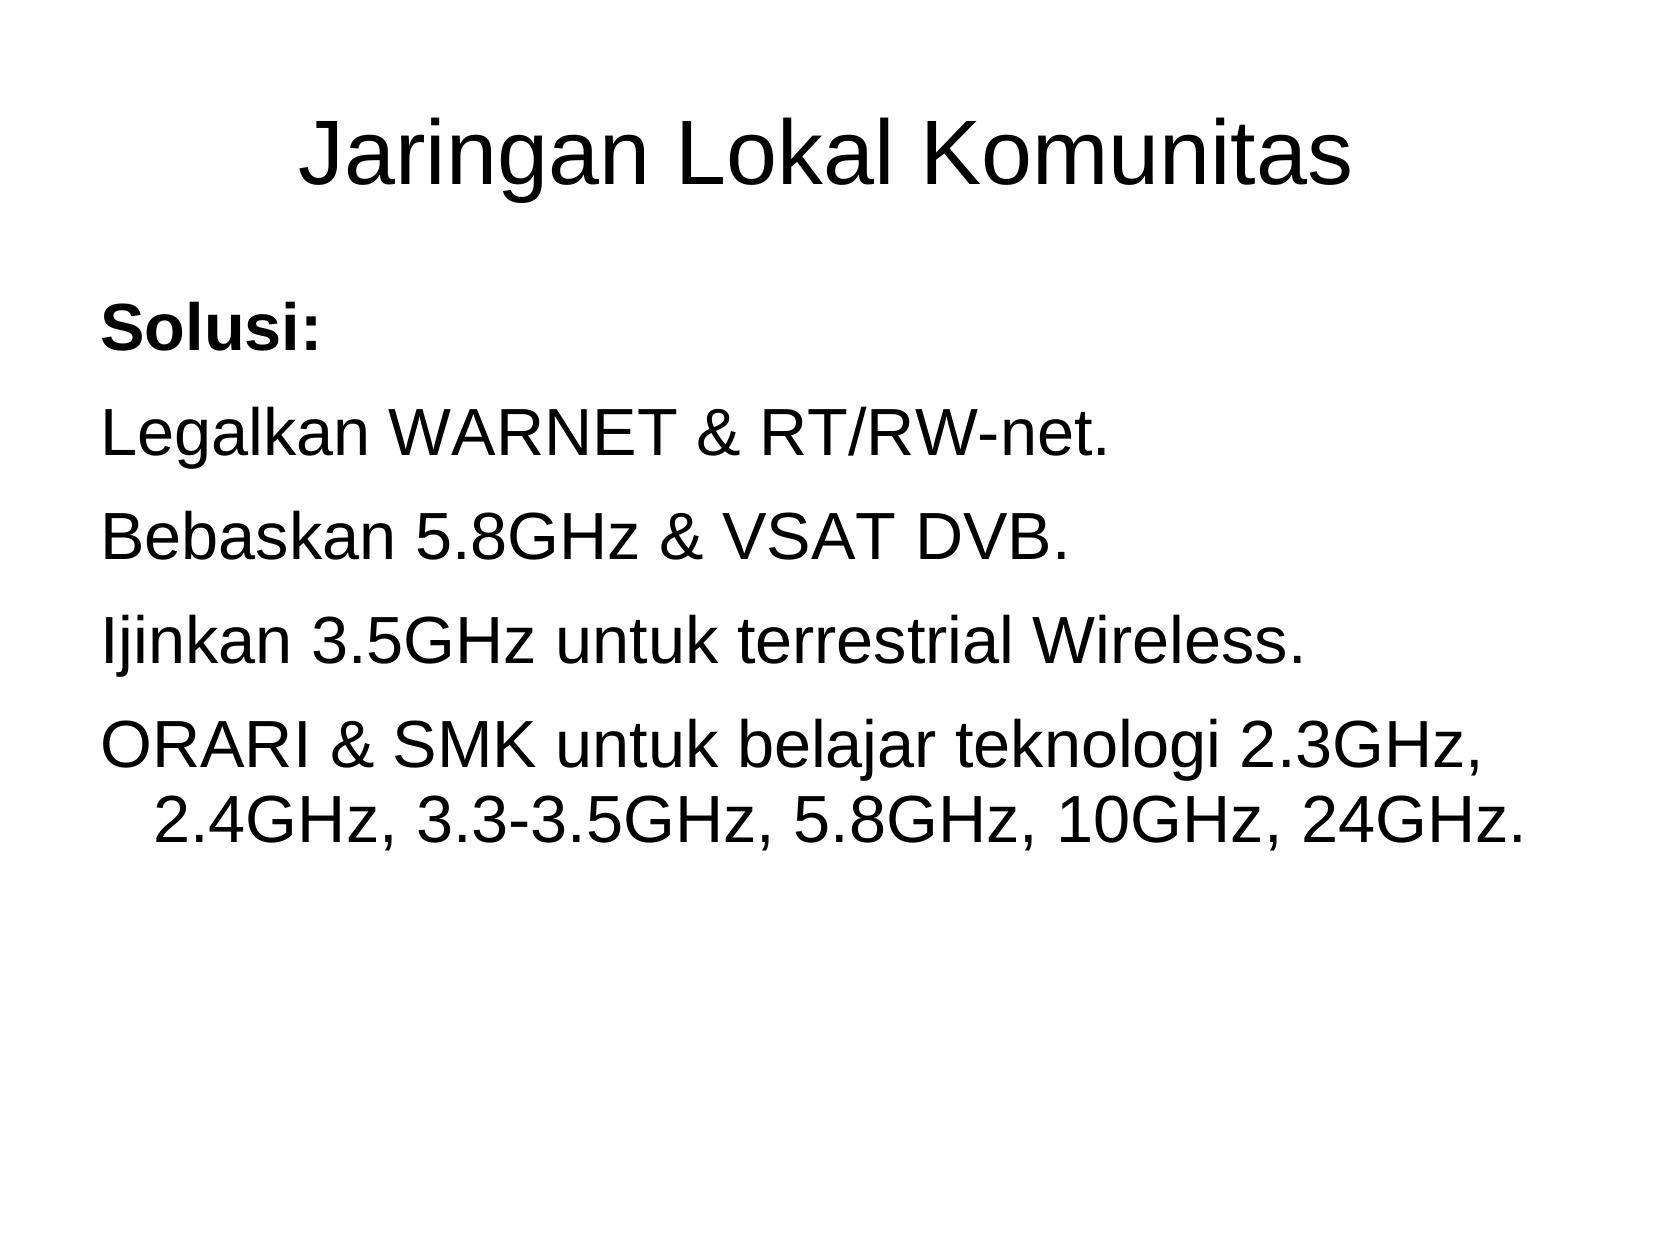

# Jaringan Lokal Komunitas
Solusi:
Legalkan WARNET & RT/RW-net.
Bebaskan 5.8GHz & VSAT DVB.
Ijinkan 3.5GHz untuk terrestrial Wireless.
ORARI & SMK untuk belajar teknologi 2.3GHz, 2.4GHz, 3.3-3.5GHz, 5.8GHz, 10GHz, 24GHz.